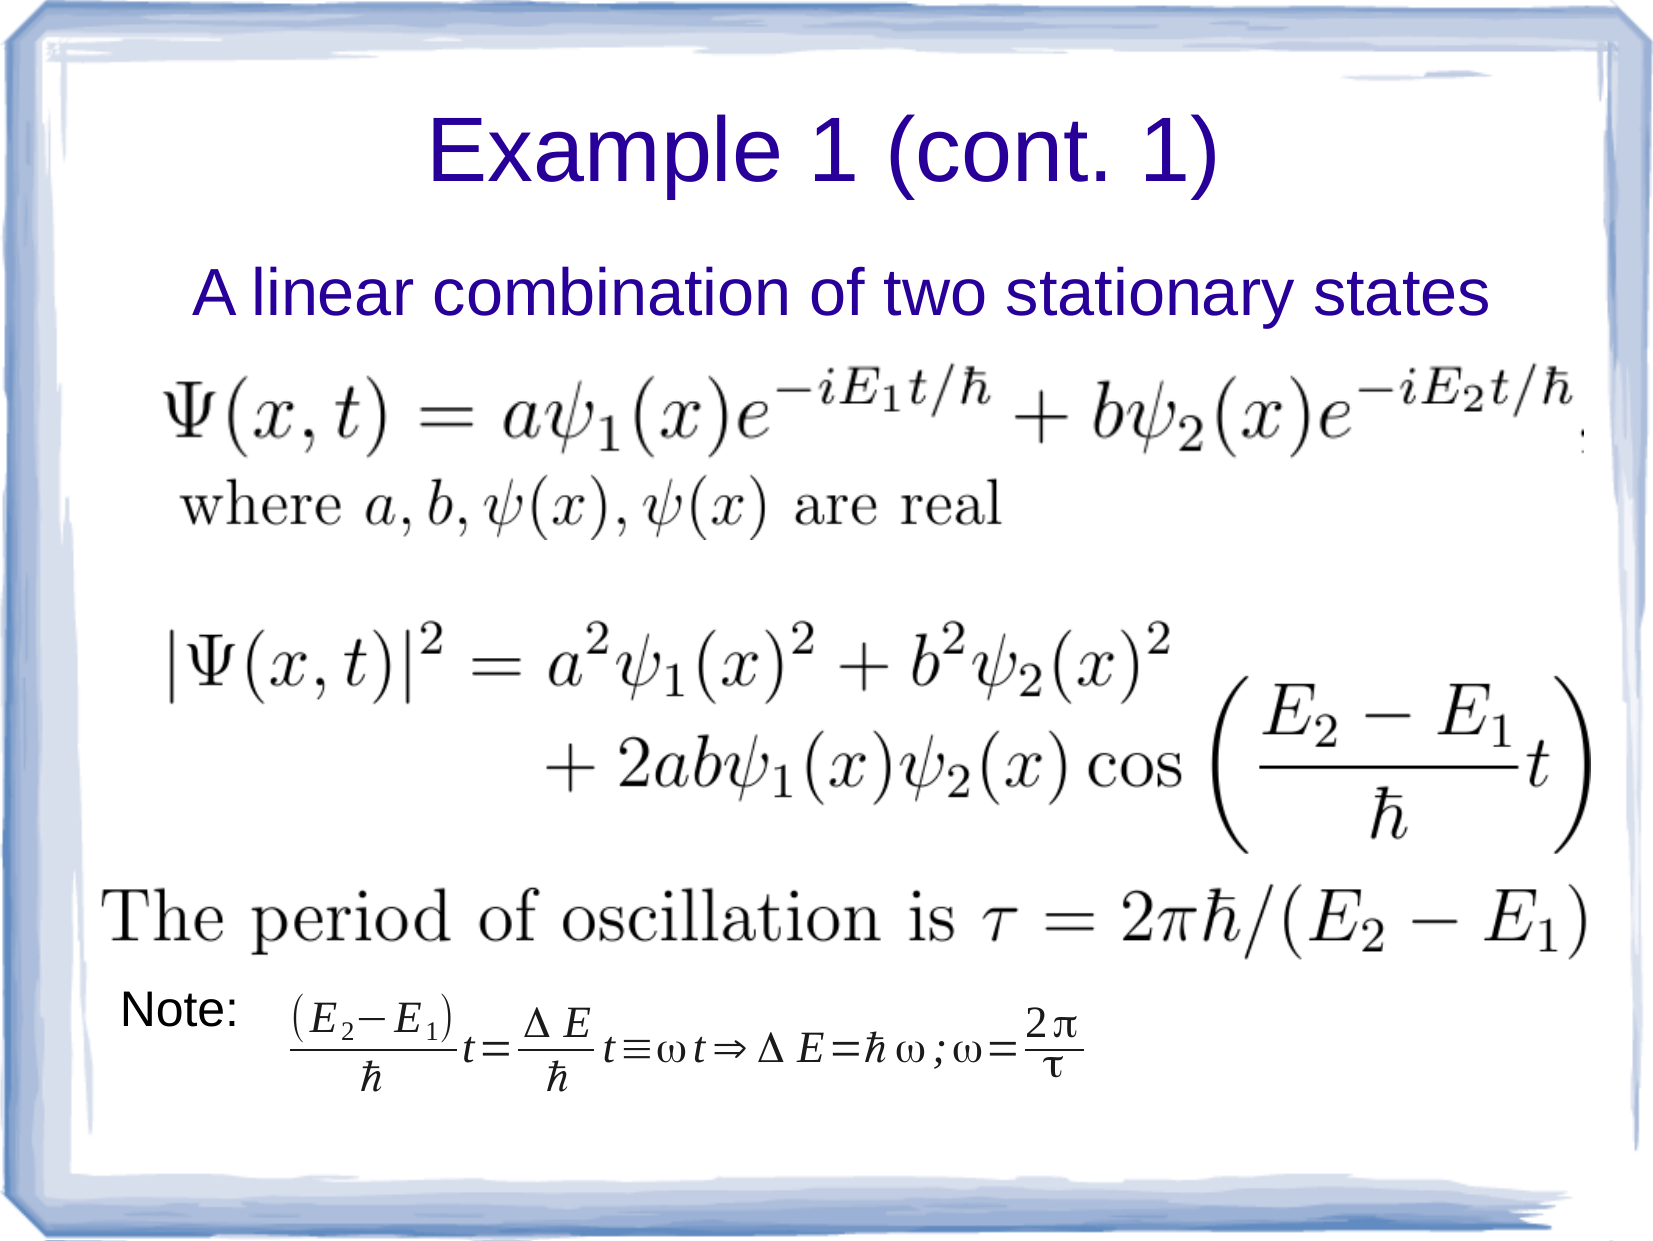

# Example 1 (cont. 1)
A linear combination of two stationary states
Note: